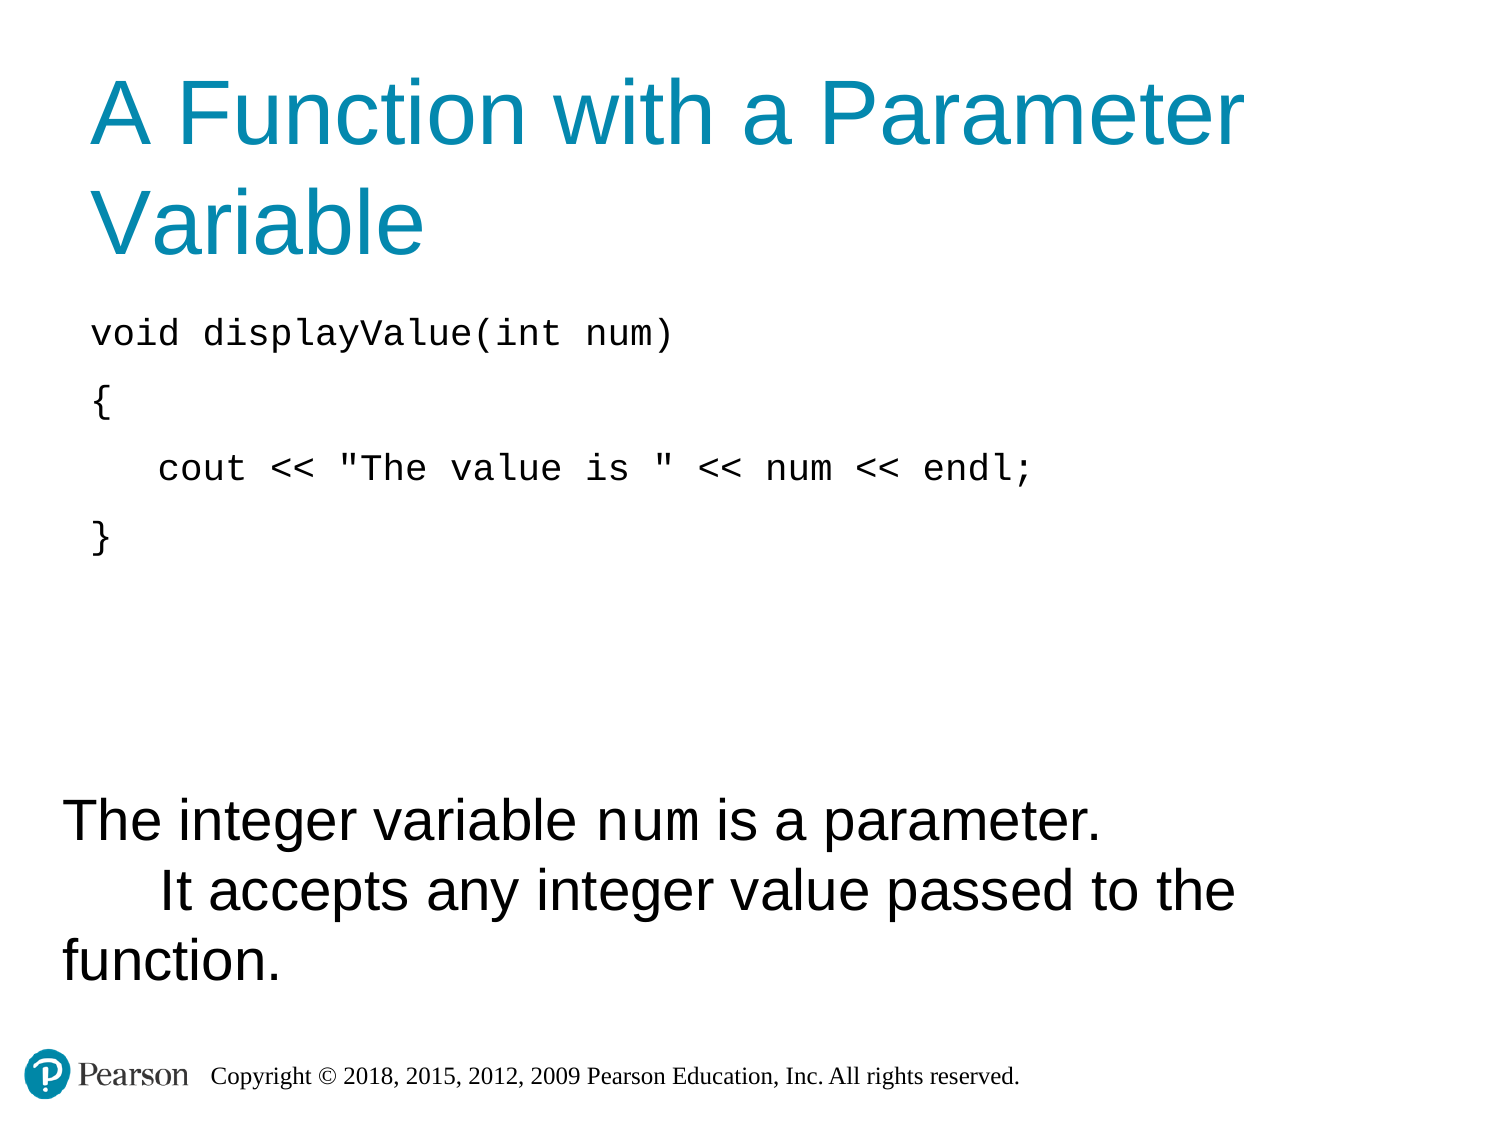

# A Function with a Parameter Variable
void displayValue(int num)
{
 cout << "The value is " << num << endl;
}
The integer variable num is a parameter. It accepts any integer value passed to the function.